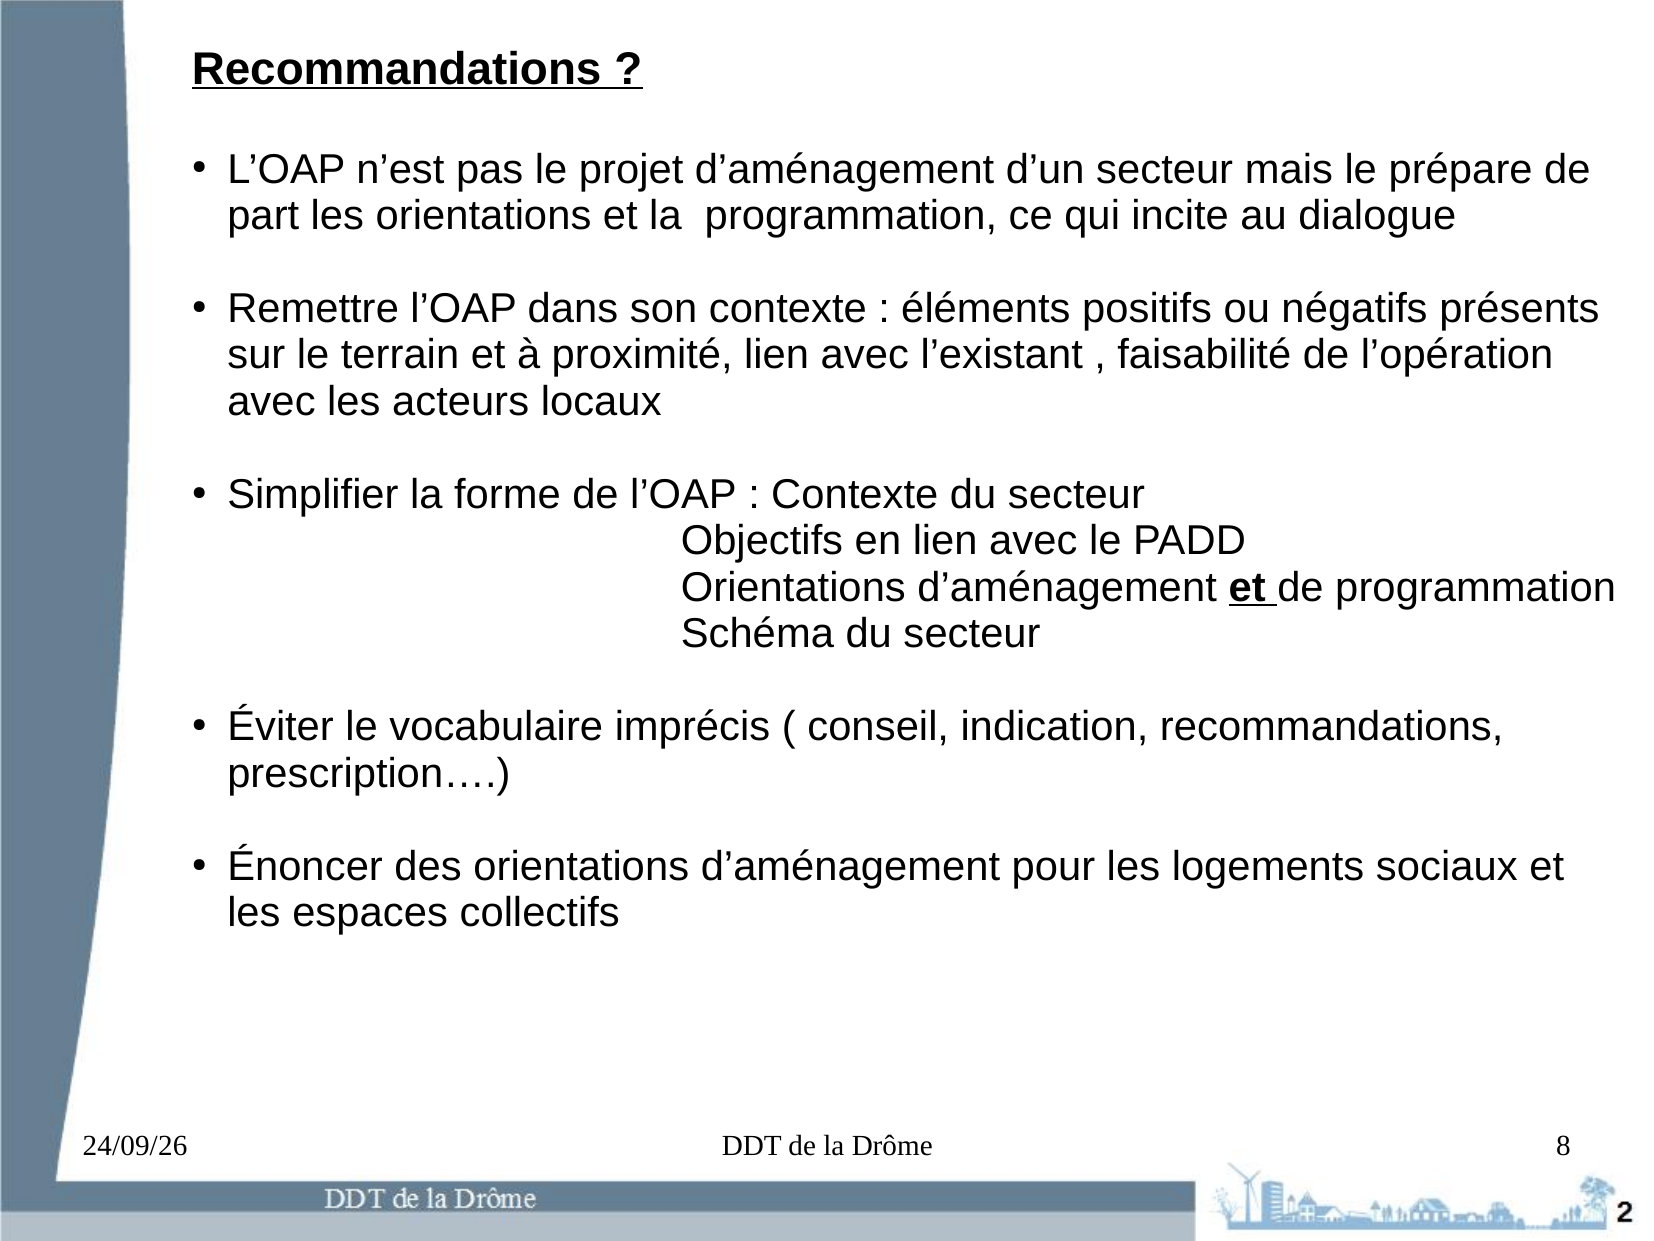

Recommandations ?
L’OAP n’est pas le projet d’aménagement d’un secteur mais le prépare de part les orientations et la programmation, ce qui incite au dialogue
Remettre l’OAP dans son contexte : éléments positifs ou négatifs présents sur le terrain et à proximité, lien avec l’existant , faisabilité de l’opération avec les acteurs locaux
Simplifier la forme de l’OAP : Contexte du secteur
						 Objectifs en lien avec le PADD
						 Orientations d’aménagement et de programmation
						 Schéma du secteur
Éviter le vocabulaire imprécis ( conseil, indication, recommandations, prescription….)
Énoncer des orientations d’aménagement pour les logements sociaux et les espaces collectifs
#
DDT de la Drôme
8